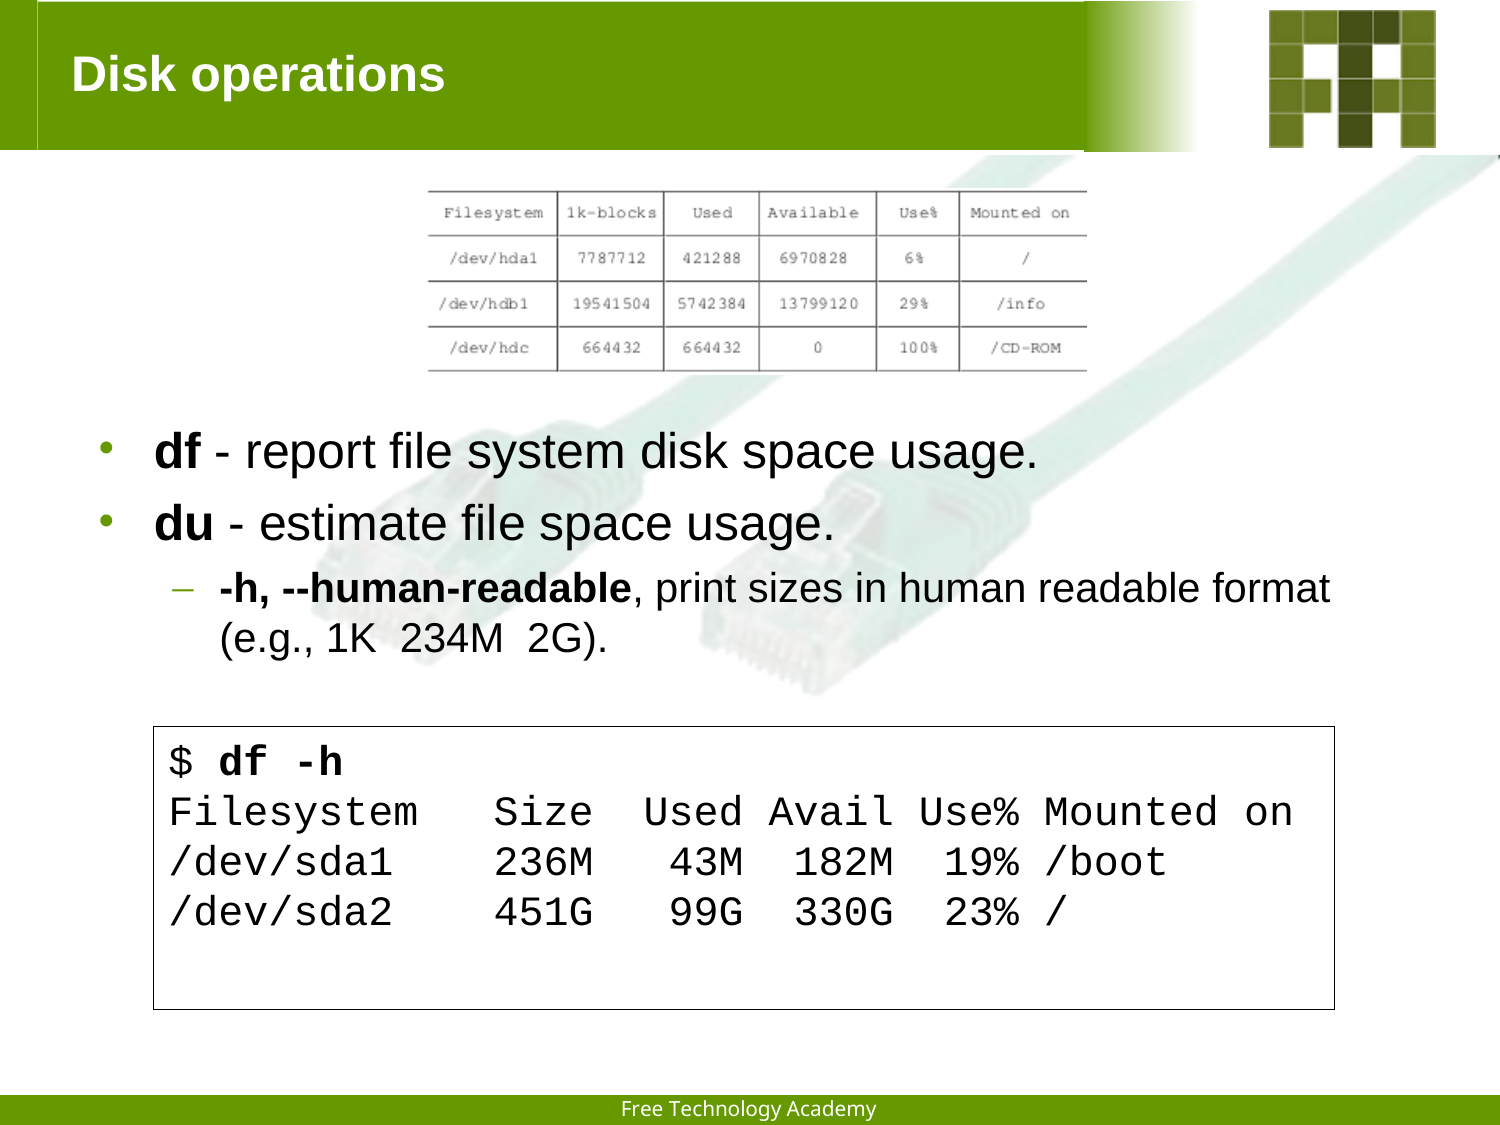

# Disk operations
df - report file system disk space usage.
du - estimate file space usage.
-h, --human-readable, print sizes in human readable format (e.g., 1K 234M 2G).
$ df -h
Filesystem Size Used Avail Use% Mounted on
/dev/sda1 236M 43M 182M 19% /boot
/dev/sda2 451G 99G 330G 23% /